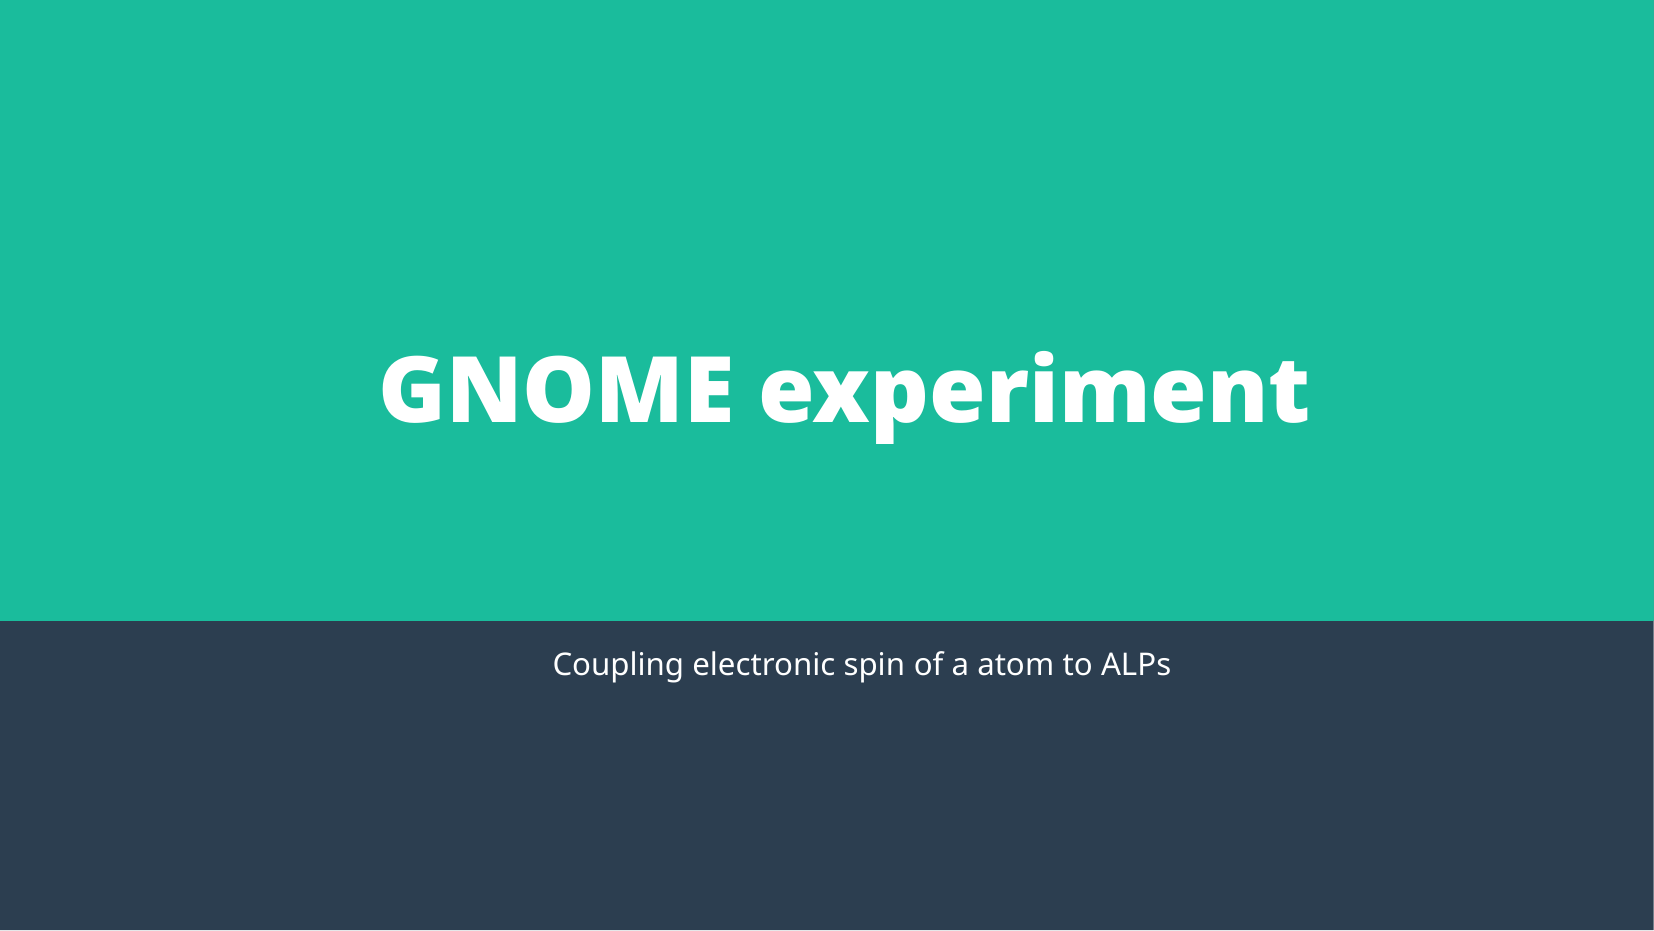

# GNOME experiment
Coupling electronic spin of a atom to ALPs